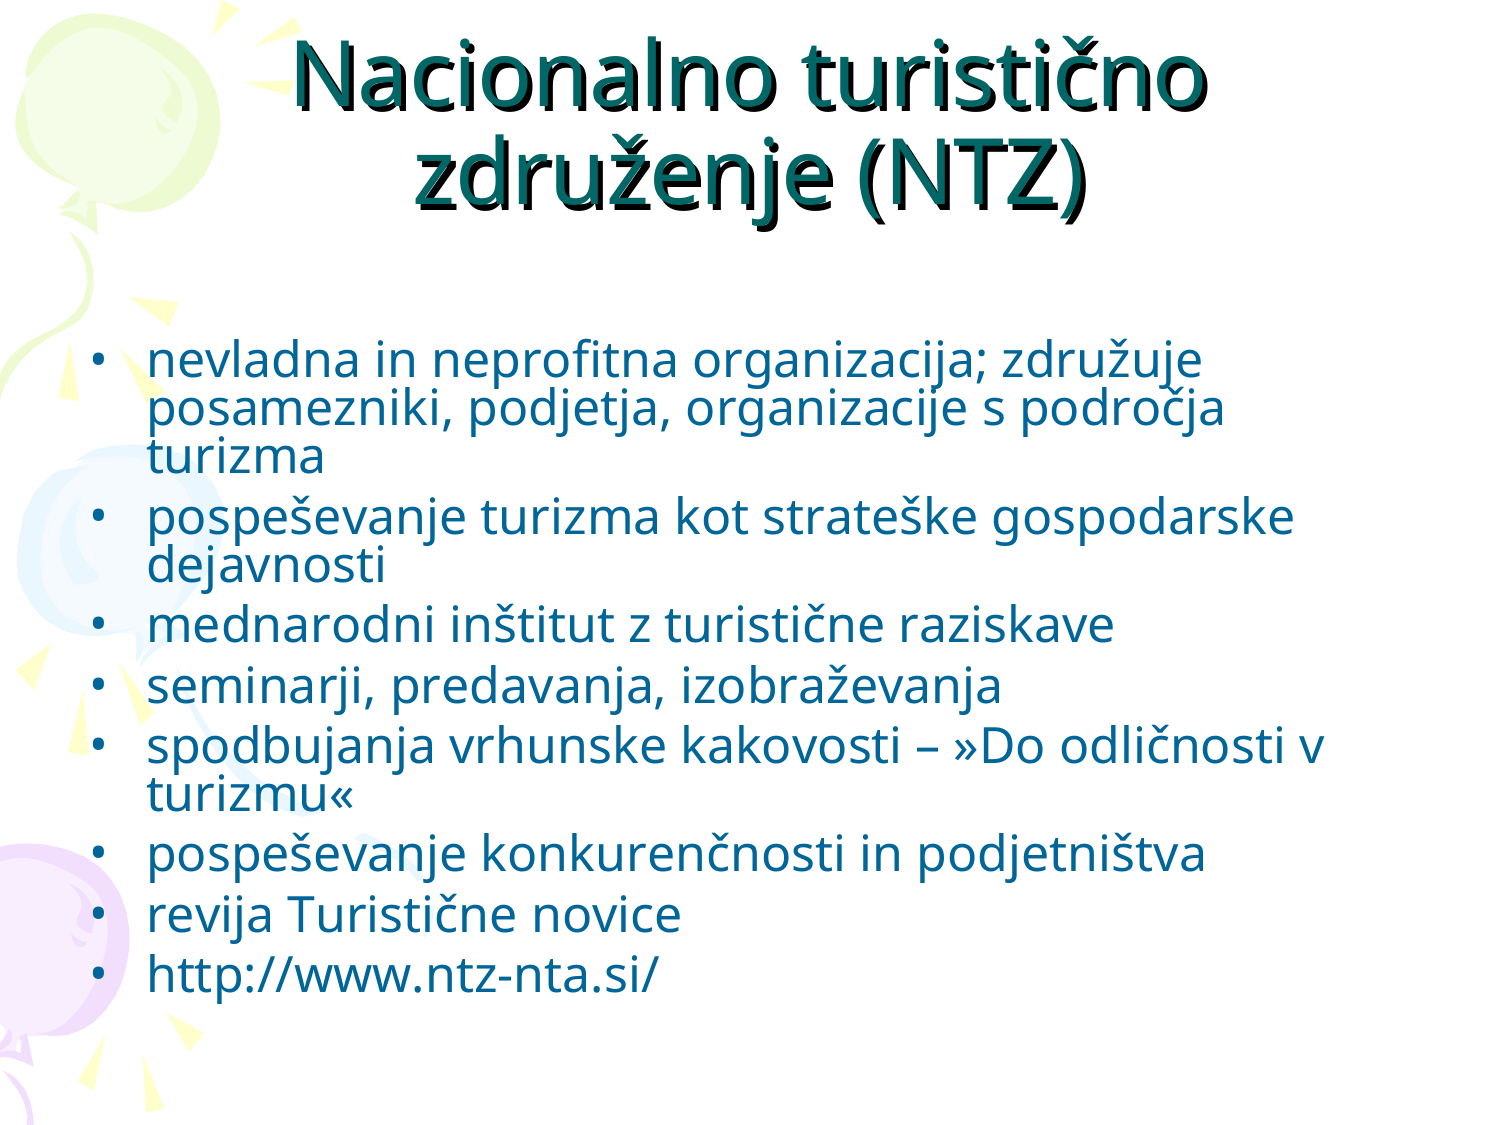

# Nacionalno turistično združenje (NTZ)
nevladna in neprofitna organizacija; združuje posamezniki, podjetja, organizacije s področja turizma
pospeševanje turizma kot strateške gospodarske dejavnosti
mednarodni inštitut z turistične raziskave
seminarji, predavanja, izobraževanja
spodbujanja vrhunske kakovosti – »Do odličnosti v turizmu«
pospeševanje konkurenčnosti in podjetništva
revija Turistične novice
http://www.ntz-nta.si/